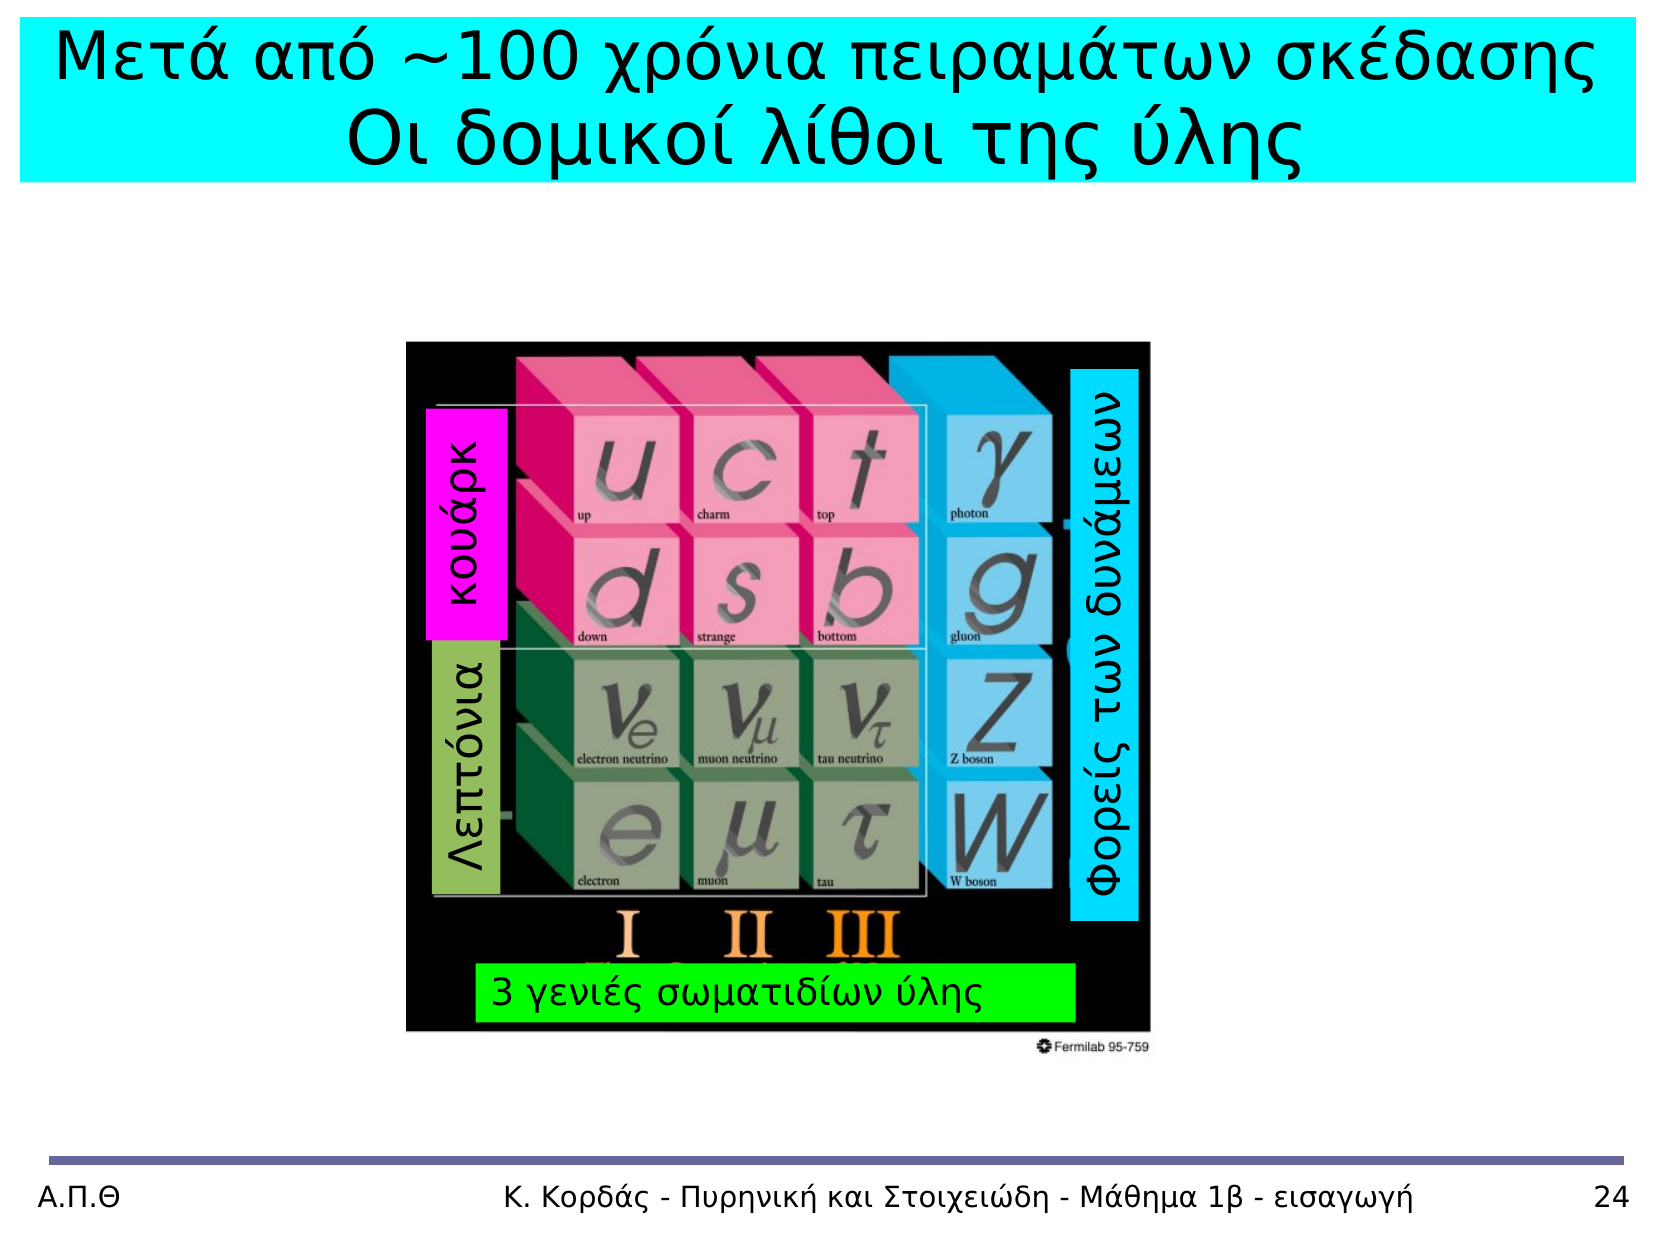

# Μετά από ~100 χρόνια πειραμάτων σκέδασης Οι δομικοί λίθοι της ύλης
κουάρκ
Φορείς των δυνάμεων
Λεπτόνια
3 γενιές σωματιδίων ύλης
Α.Π.Θ
Κ. Κορδάς - Πυρηνική και Στοιχειώδη - Μάθημα 1β - εισαγωγή
24